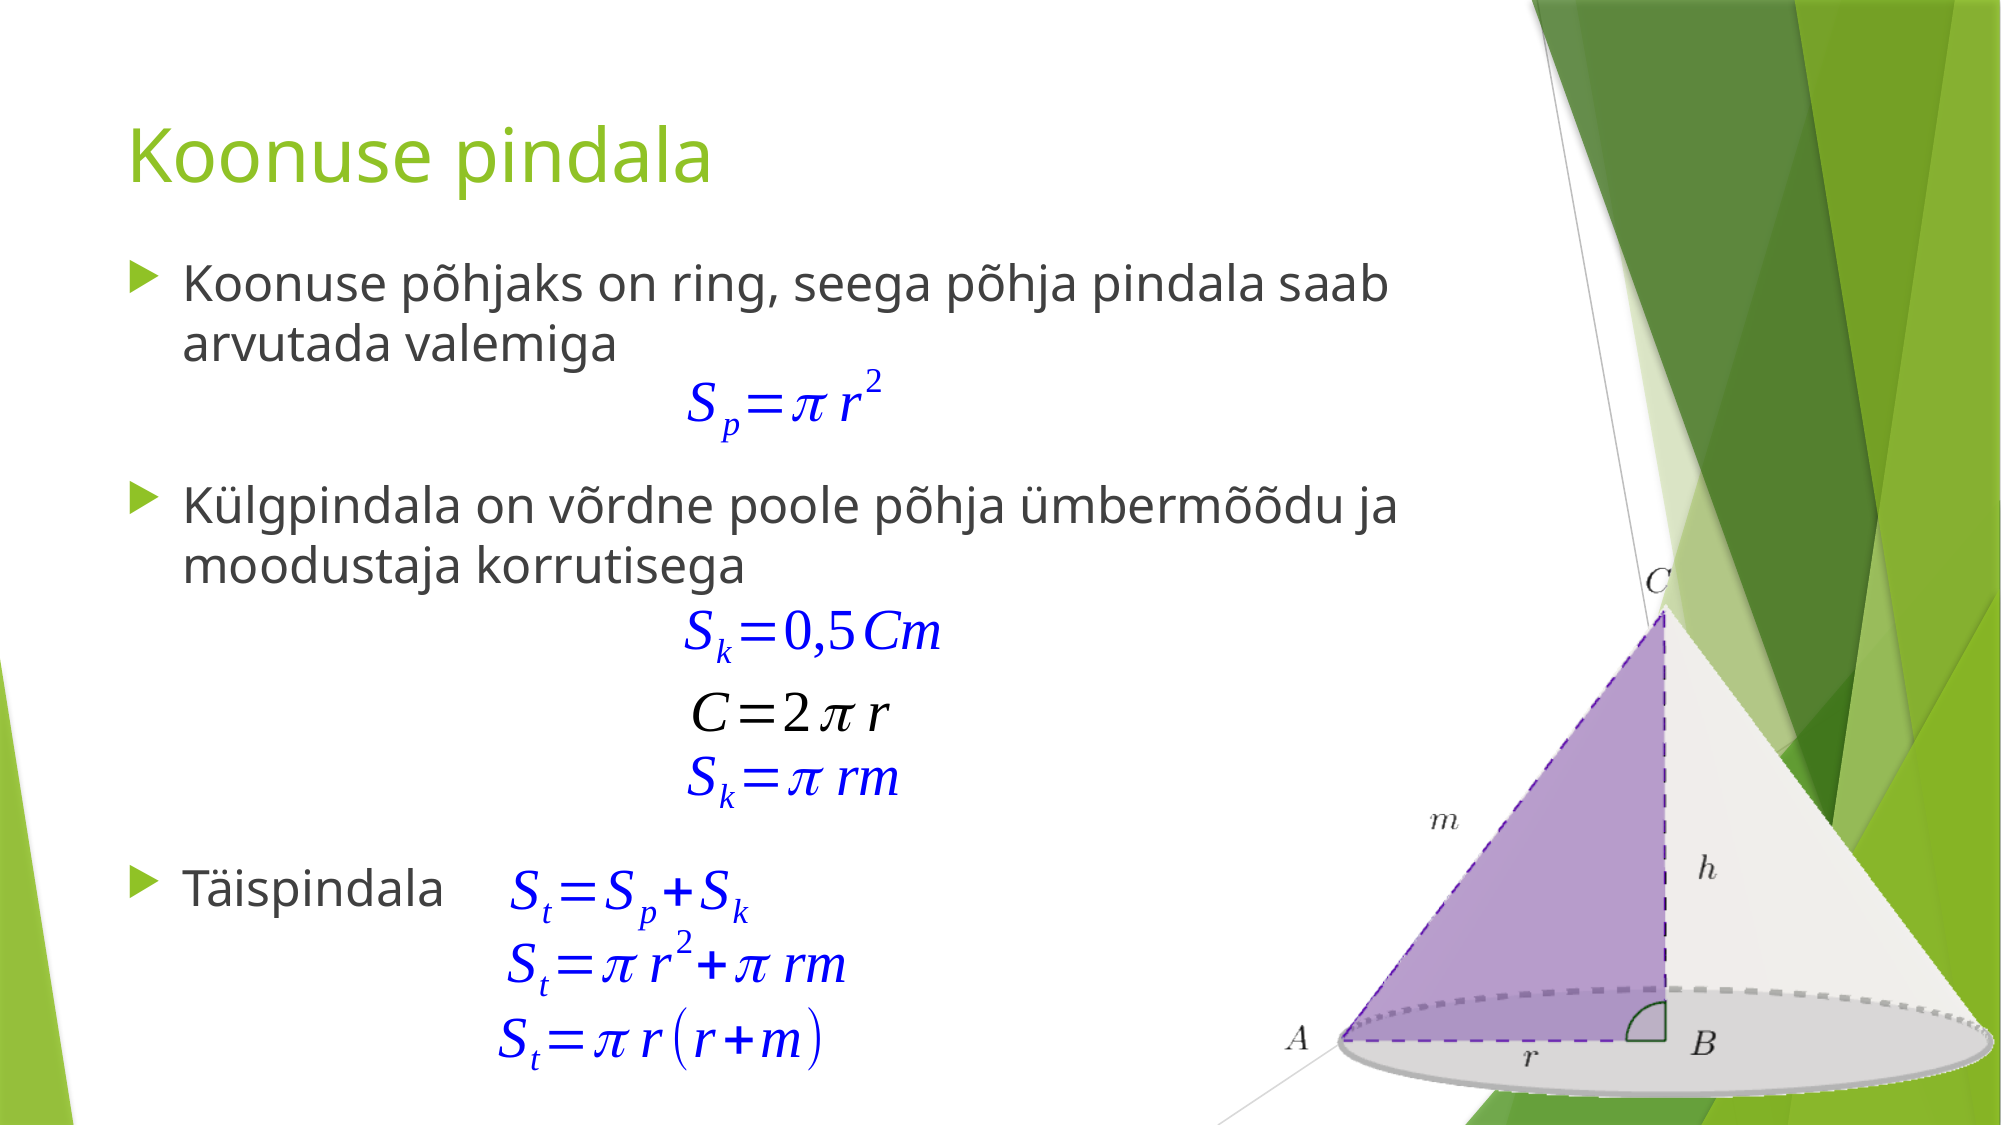

# Koonuse pindala
Koonuse põhjaks on ring, seega põhja pindala saab arvutada valemiga
Külgpindala on võrdne poole põhja ümbermõõdu ja moodustaja korrutisega
Täispindala